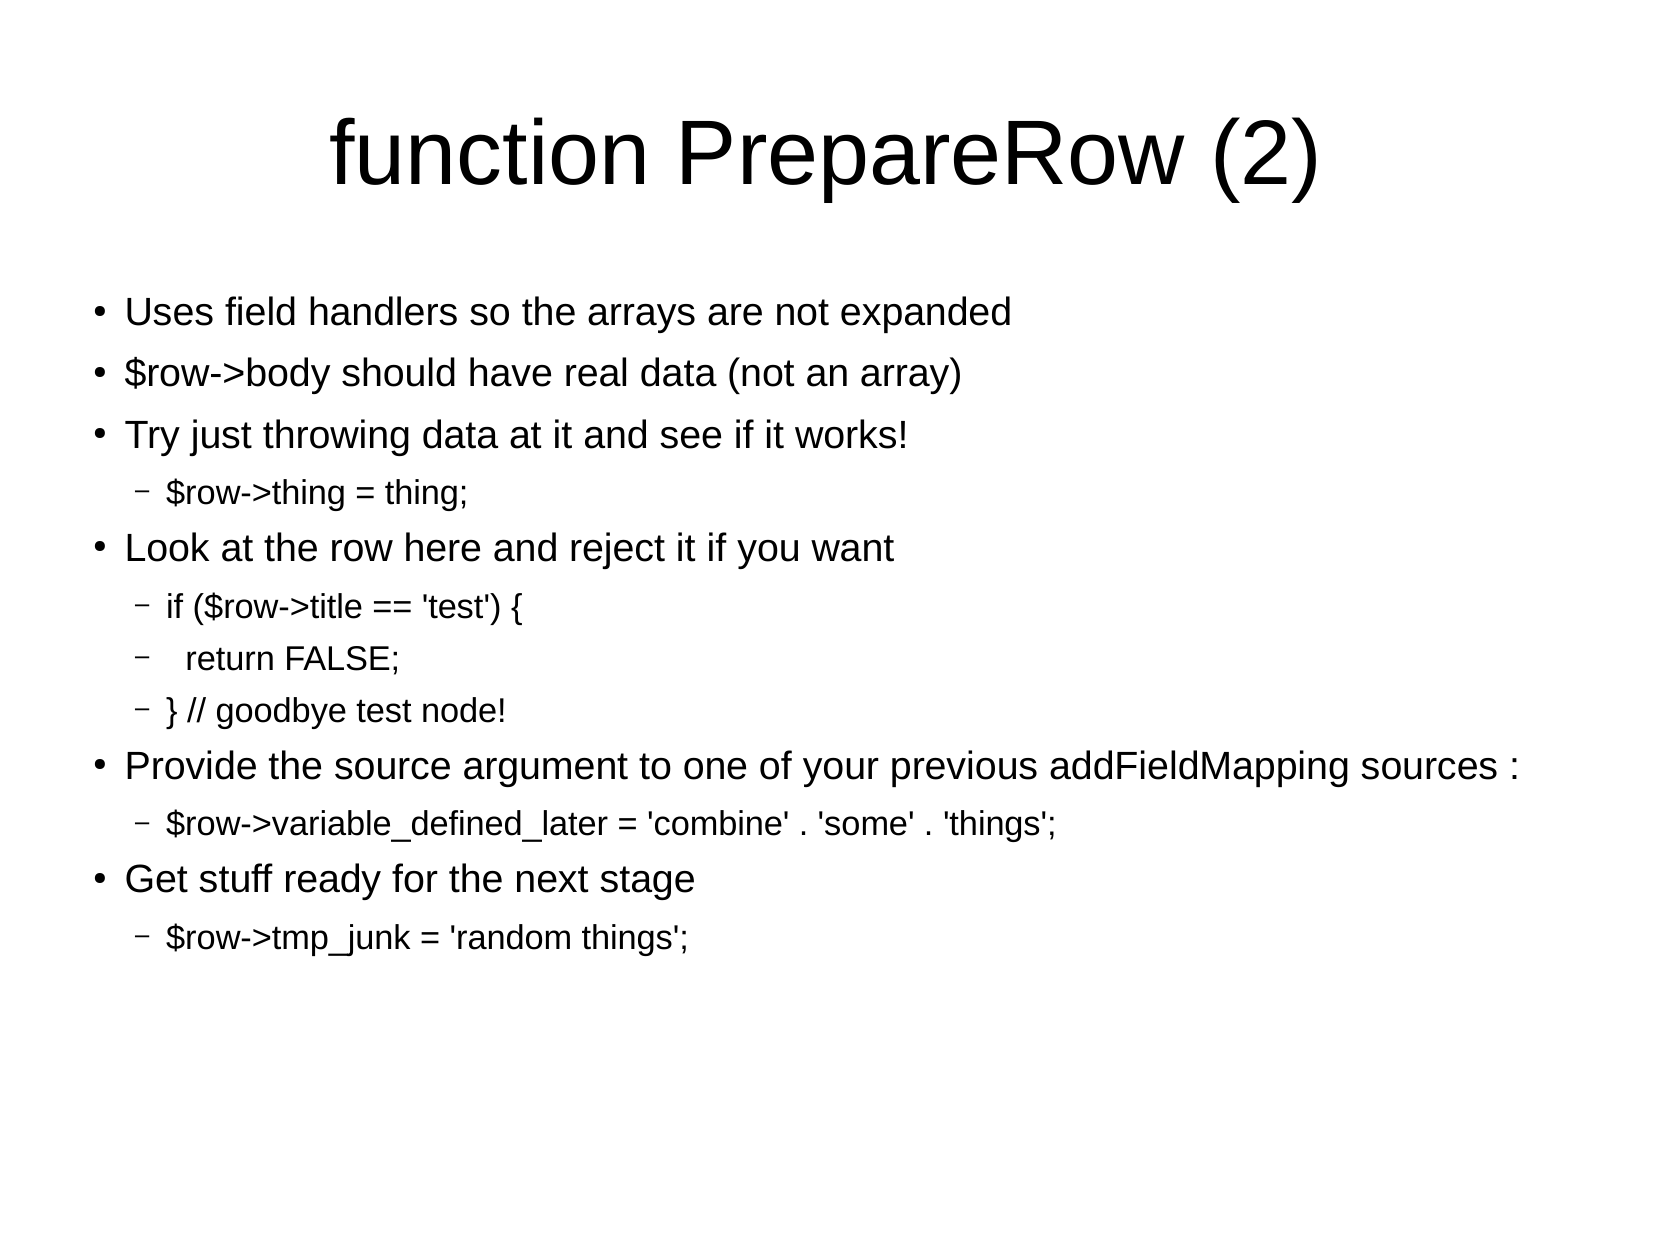

# function PrepareRow (2)
Uses field handlers so the arrays are not expanded
$row->body should have real data (not an array)
Try just throwing data at it and see if it works!
$row->thing = thing;
Look at the row here and reject it if you want
if ($row->title == 'test') {
 return FALSE;
} // goodbye test node!
Provide the source argument to one of your previous addFieldMapping sources :
$row->variable_defined_later = 'combine' . 'some' . 'things';
Get stuff ready for the next stage
$row->tmp_junk = 'random things';